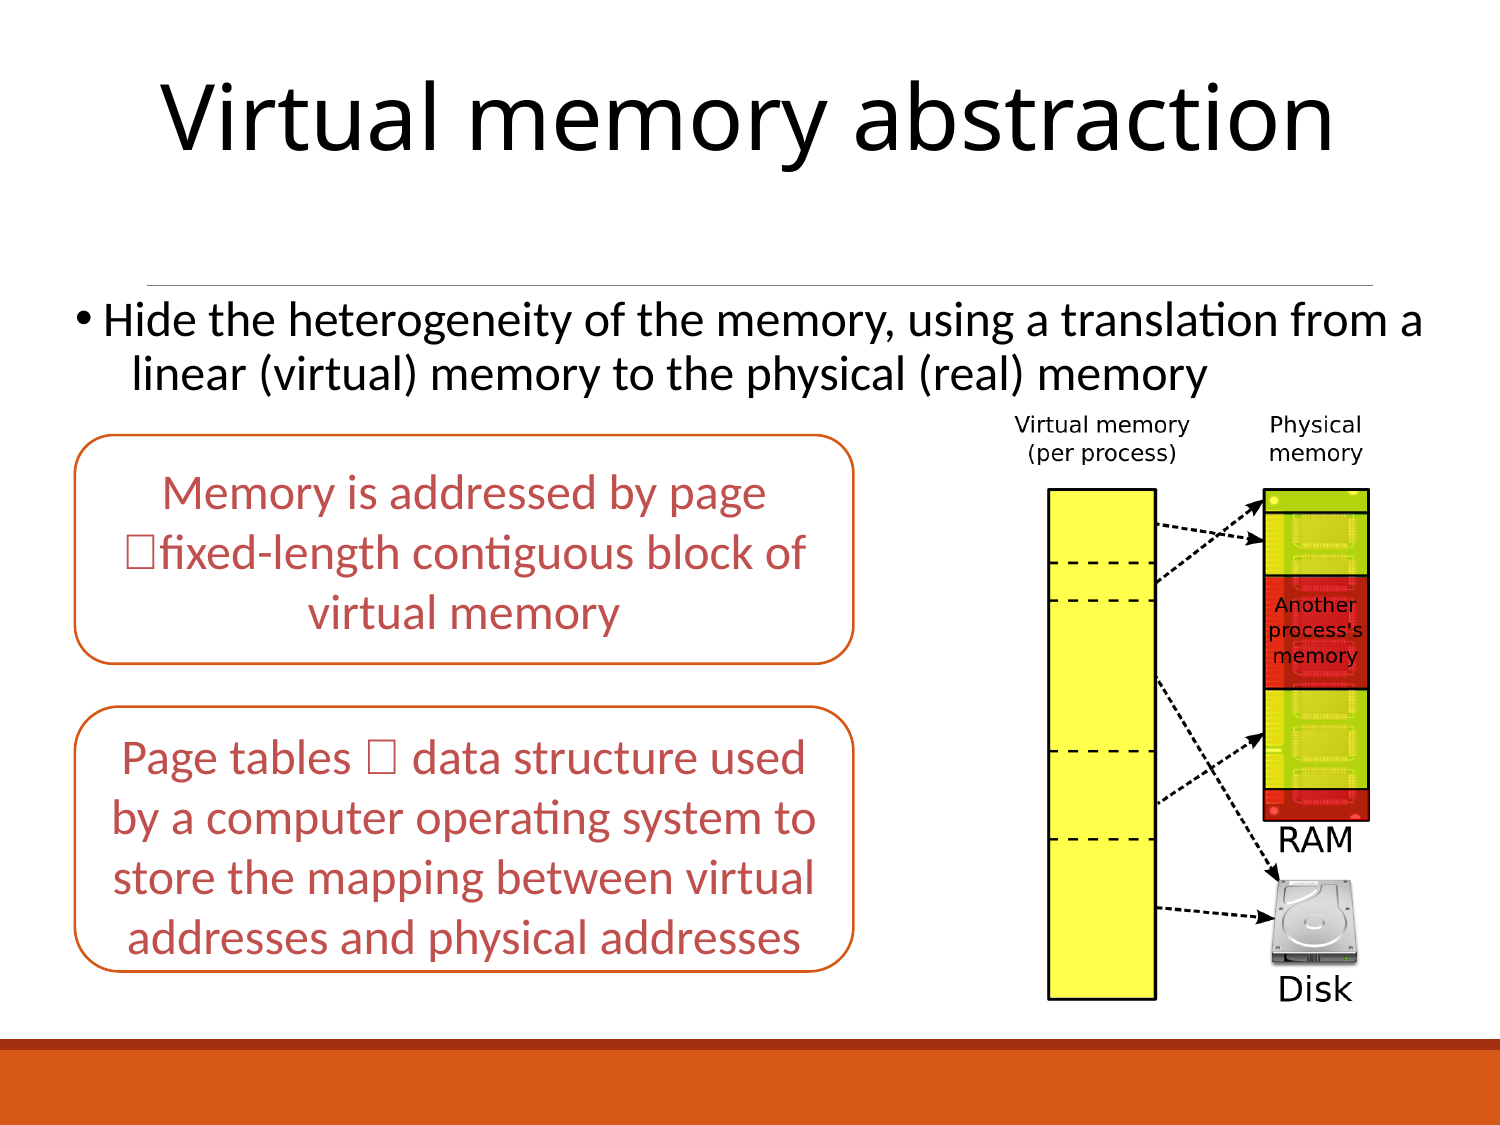

Virtual memory abstraction
Hide the heterogeneity of the memory, using a translation from a linear (virtual) memory to the physical (real) memory
Memory is addressed by page fixed-length contiguous block of virtual memory
Page tables  data structure used by a computer operating system to store the mapping between virtual addresses and physical addresses